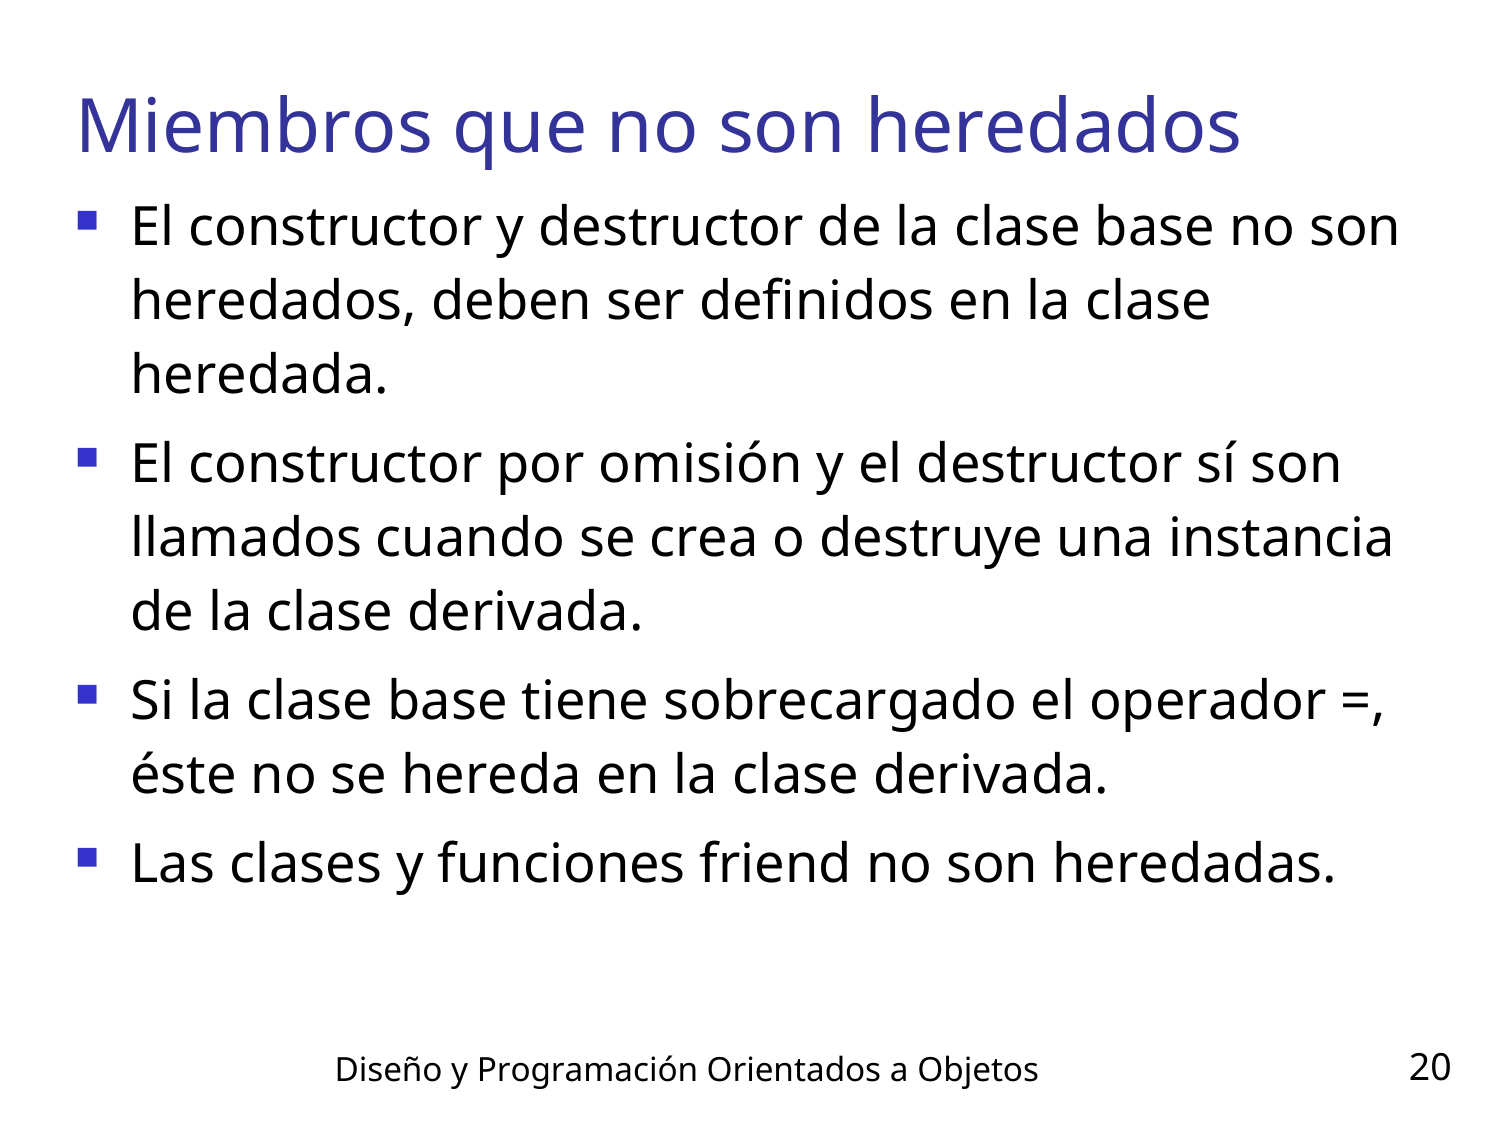

# Miembros que no son heredados
El constructor y destructor de la clase base no son heredados, deben ser definidos en la clase heredada.
El constructor por omisión y el destructor sí son llamados cuando se crea o destruye una instancia de la clase derivada.
Si la clase base tiene sobrecargado el operador =, éste no se hereda en la clase derivada.
Las clases y funciones friend no son heredadas.
Diseño y Programación Orientados a Objetos
20